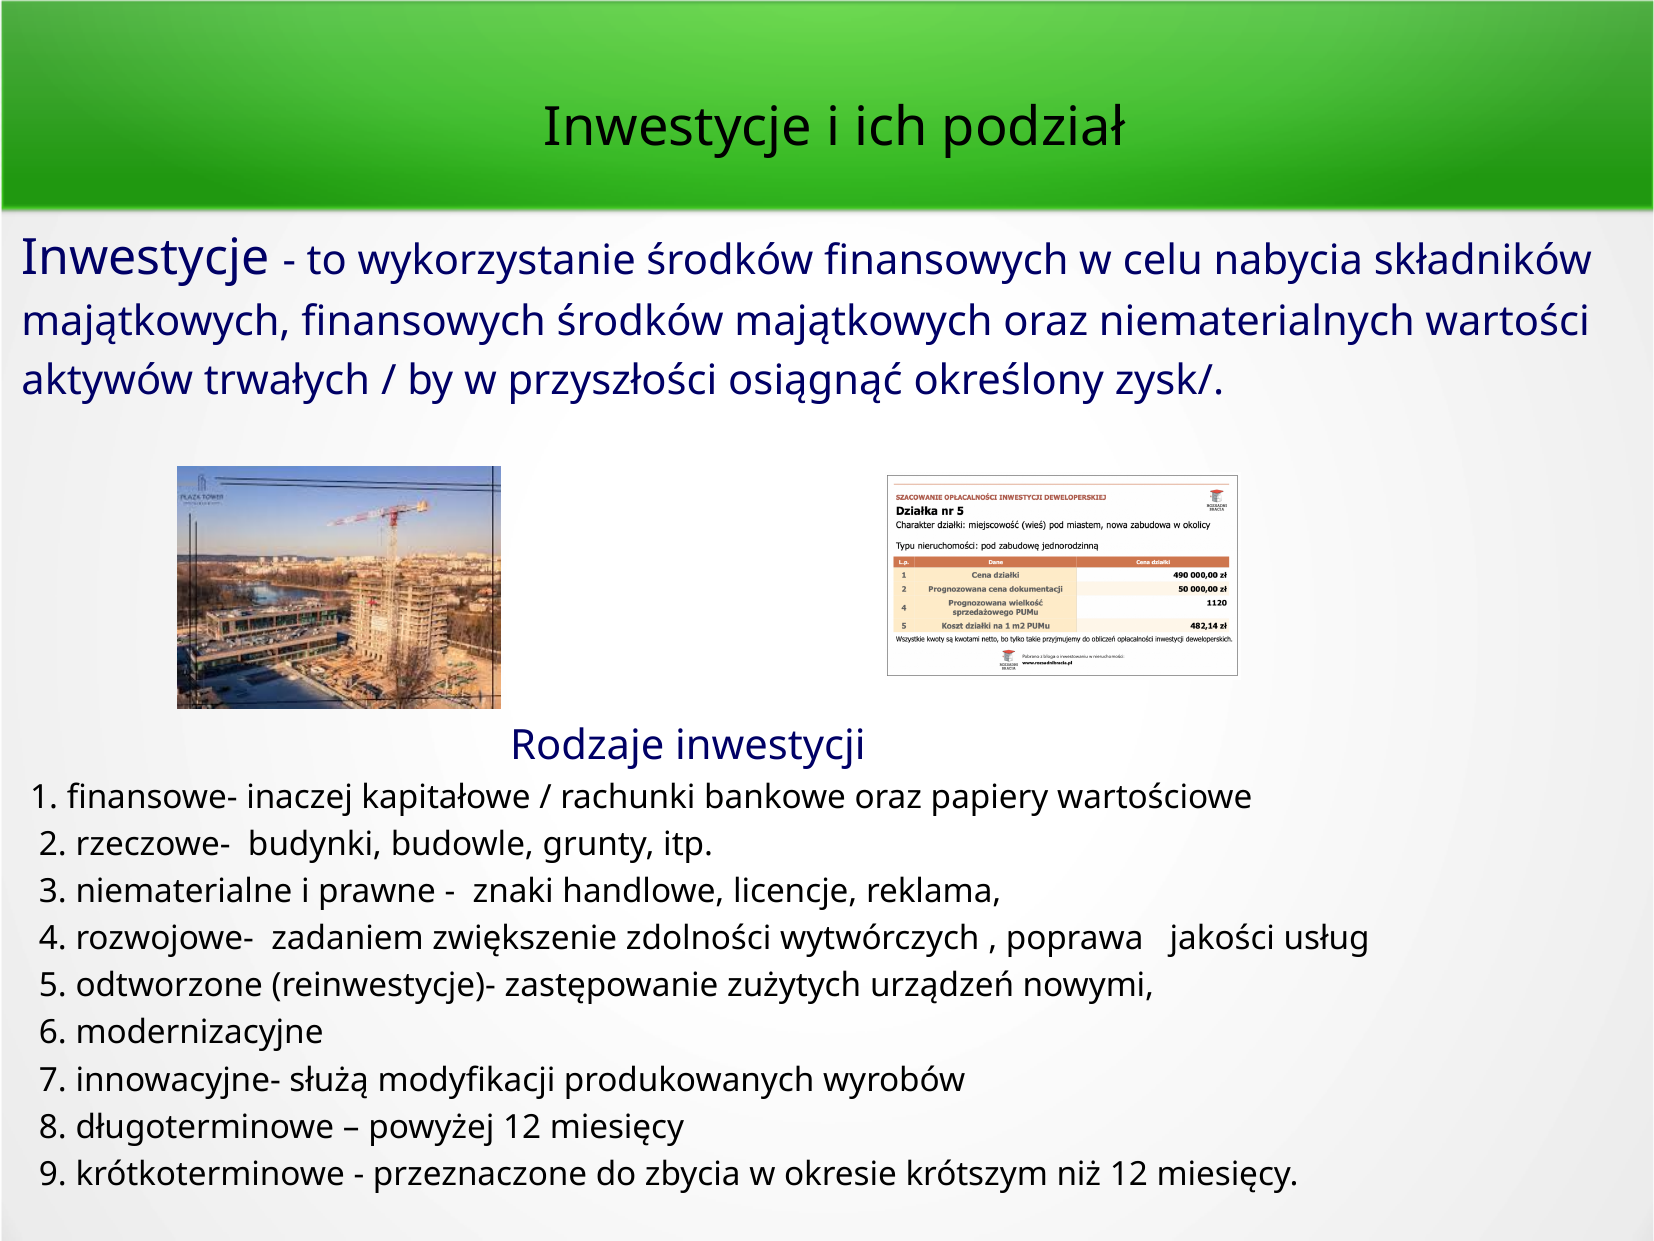

# Inwestycje i ich podział
Inwestycje - to wykorzystanie środków finansowych w celu nabycia składników majątkowych, finansowych środków majątkowych oraz niematerialnych wartości aktywów trwałych / by w przyszłości osiągnąć określony zysk/.
Rodzaje inwestycji
 1. finansowe- inaczej kapitałowe / rachunki bankowe oraz papiery wartościowe
 2. rzeczowe- budynki, budowle, grunty, itp.
 3. niematerialne i prawne - znaki handlowe, licencje, reklama,
 4. rozwojowe- zadaniem zwiększenie zdolności wytwórczych , poprawa jakości usług
 5. odtworzone (reinwestycje)- zastępowanie zużytych urządzeń nowymi,
 6. modernizacyjne
 7. innowacyjne- służą modyfikacji produkowanych wyrobów
 8. długoterminowe – powyżej 12 miesięcy
 9. krótkoterminowe - przeznaczone do zbycia w okresie krótszym niż 12 miesięcy.